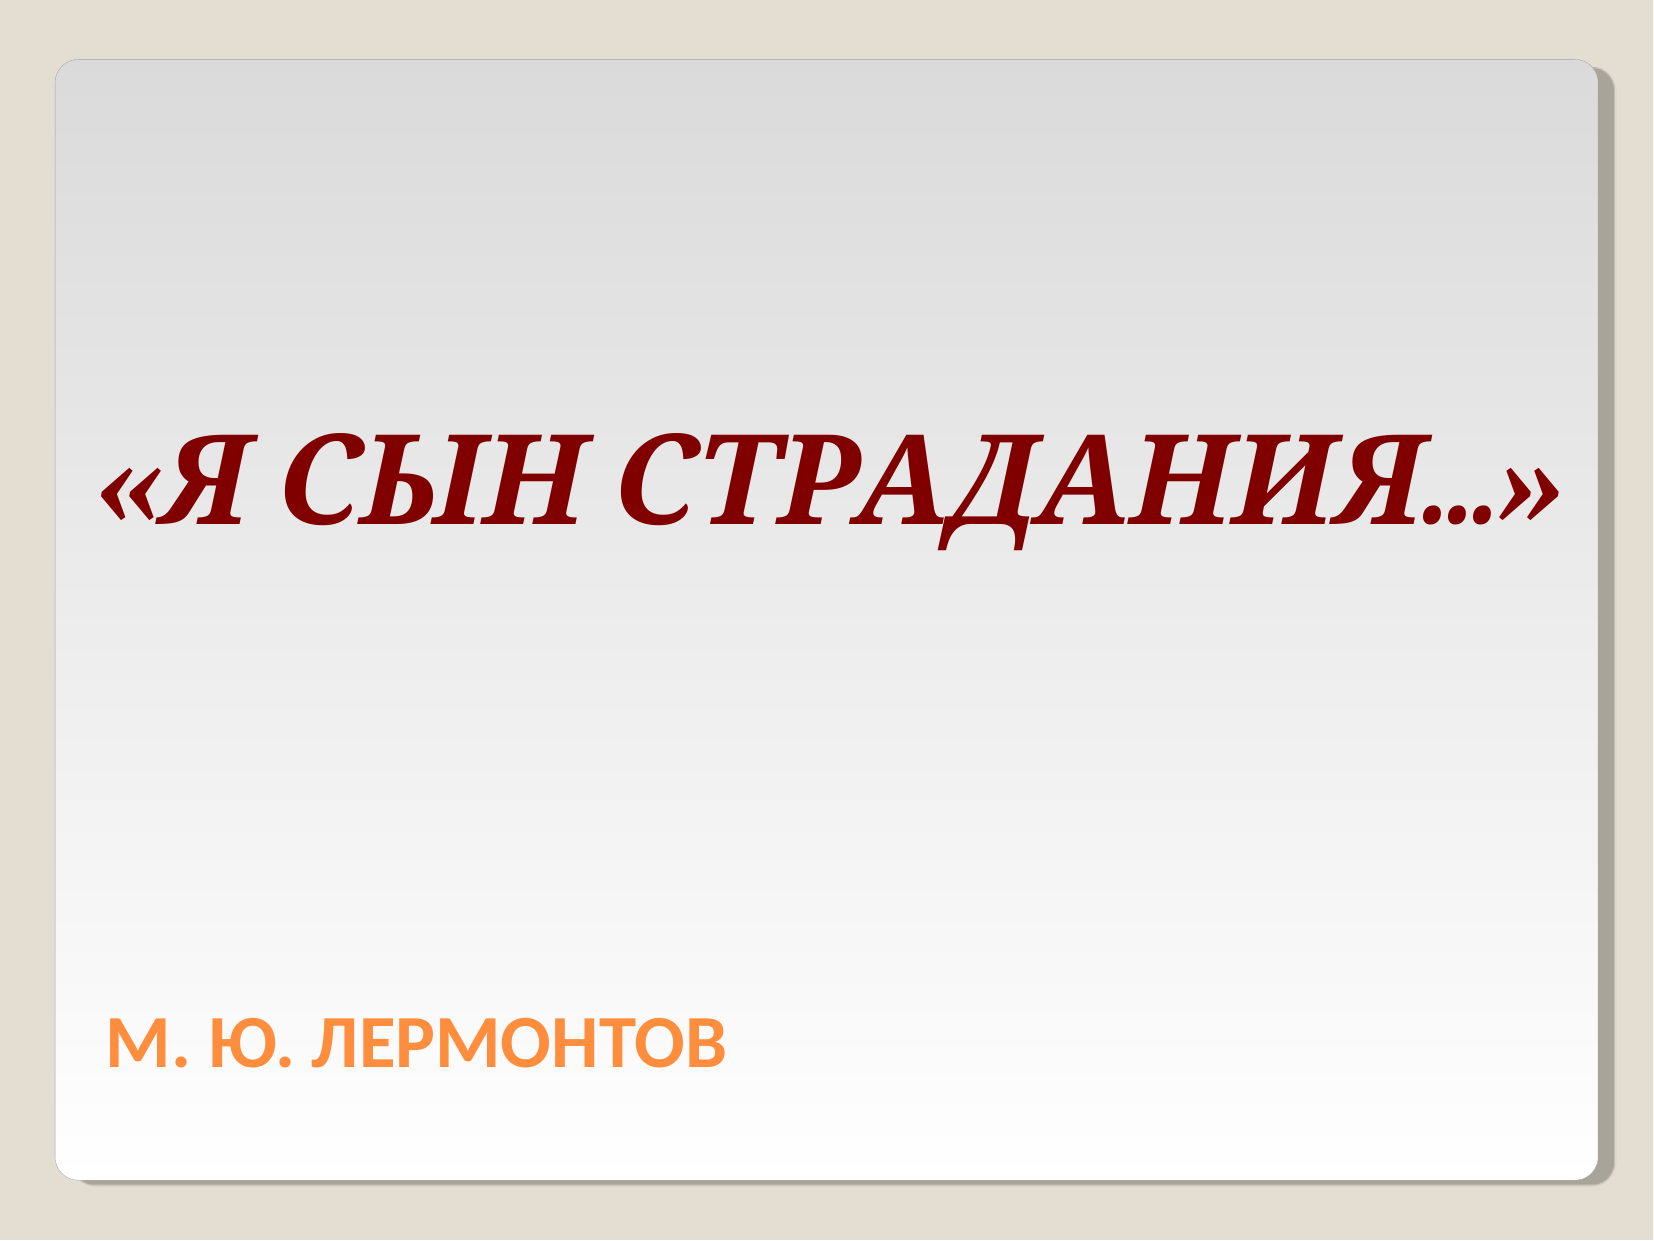

«Я СЫН СТРАДАНИЯ...»
# М. Ю. ЛЕРМОНТОВ